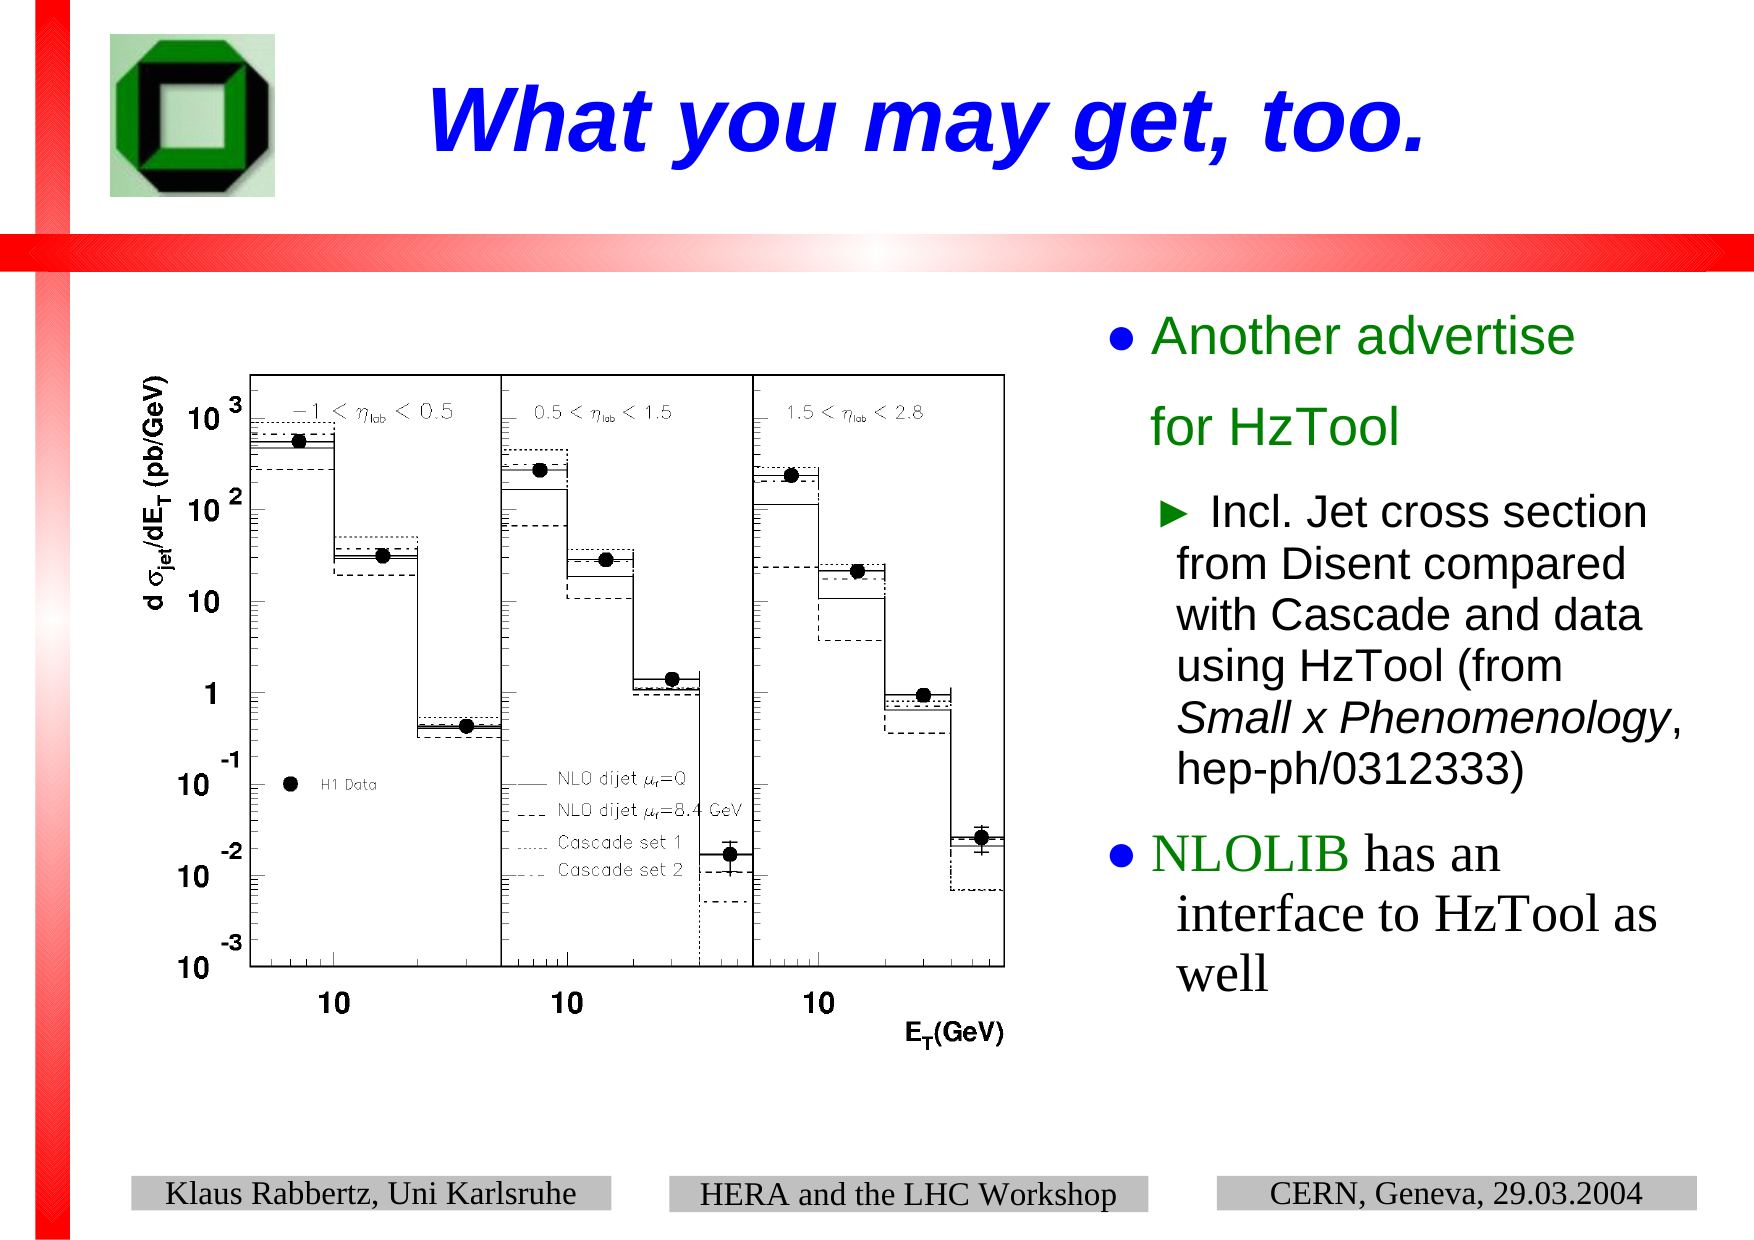

# What you may get, too.
● Another advertise
 for HzTool
 ► Incl. Jet cross section from Disent compared with Cascade and data using HzTool (from Small x Phenomenology, hep-ph/0312333)
● NLOLIB has an interface to HzTool as well